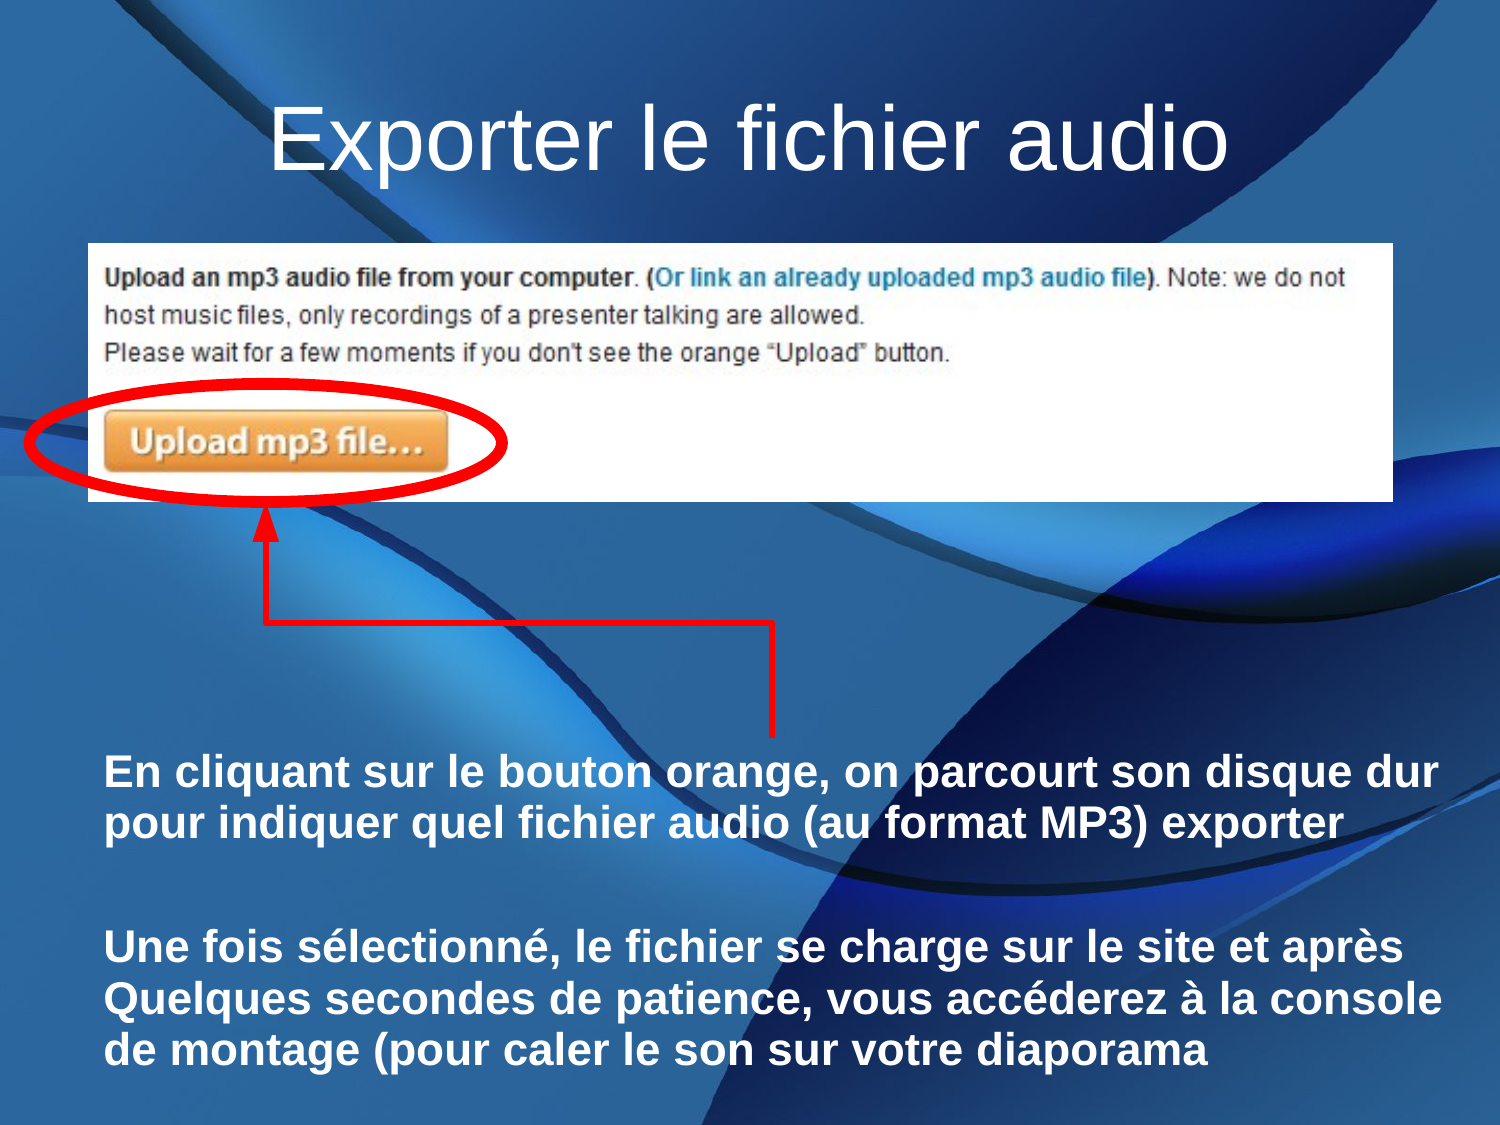

# Exporter le fichier audio
En cliquant sur le bouton orange, on parcourt son disque dur
pour indiquer quel fichier audio (au format MP3) exporter
Une fois sélectionné, le fichier se charge sur le site et après
Quelques secondes de patience, vous accéderez à la console
de montage (pour caler le son sur votre diaporama